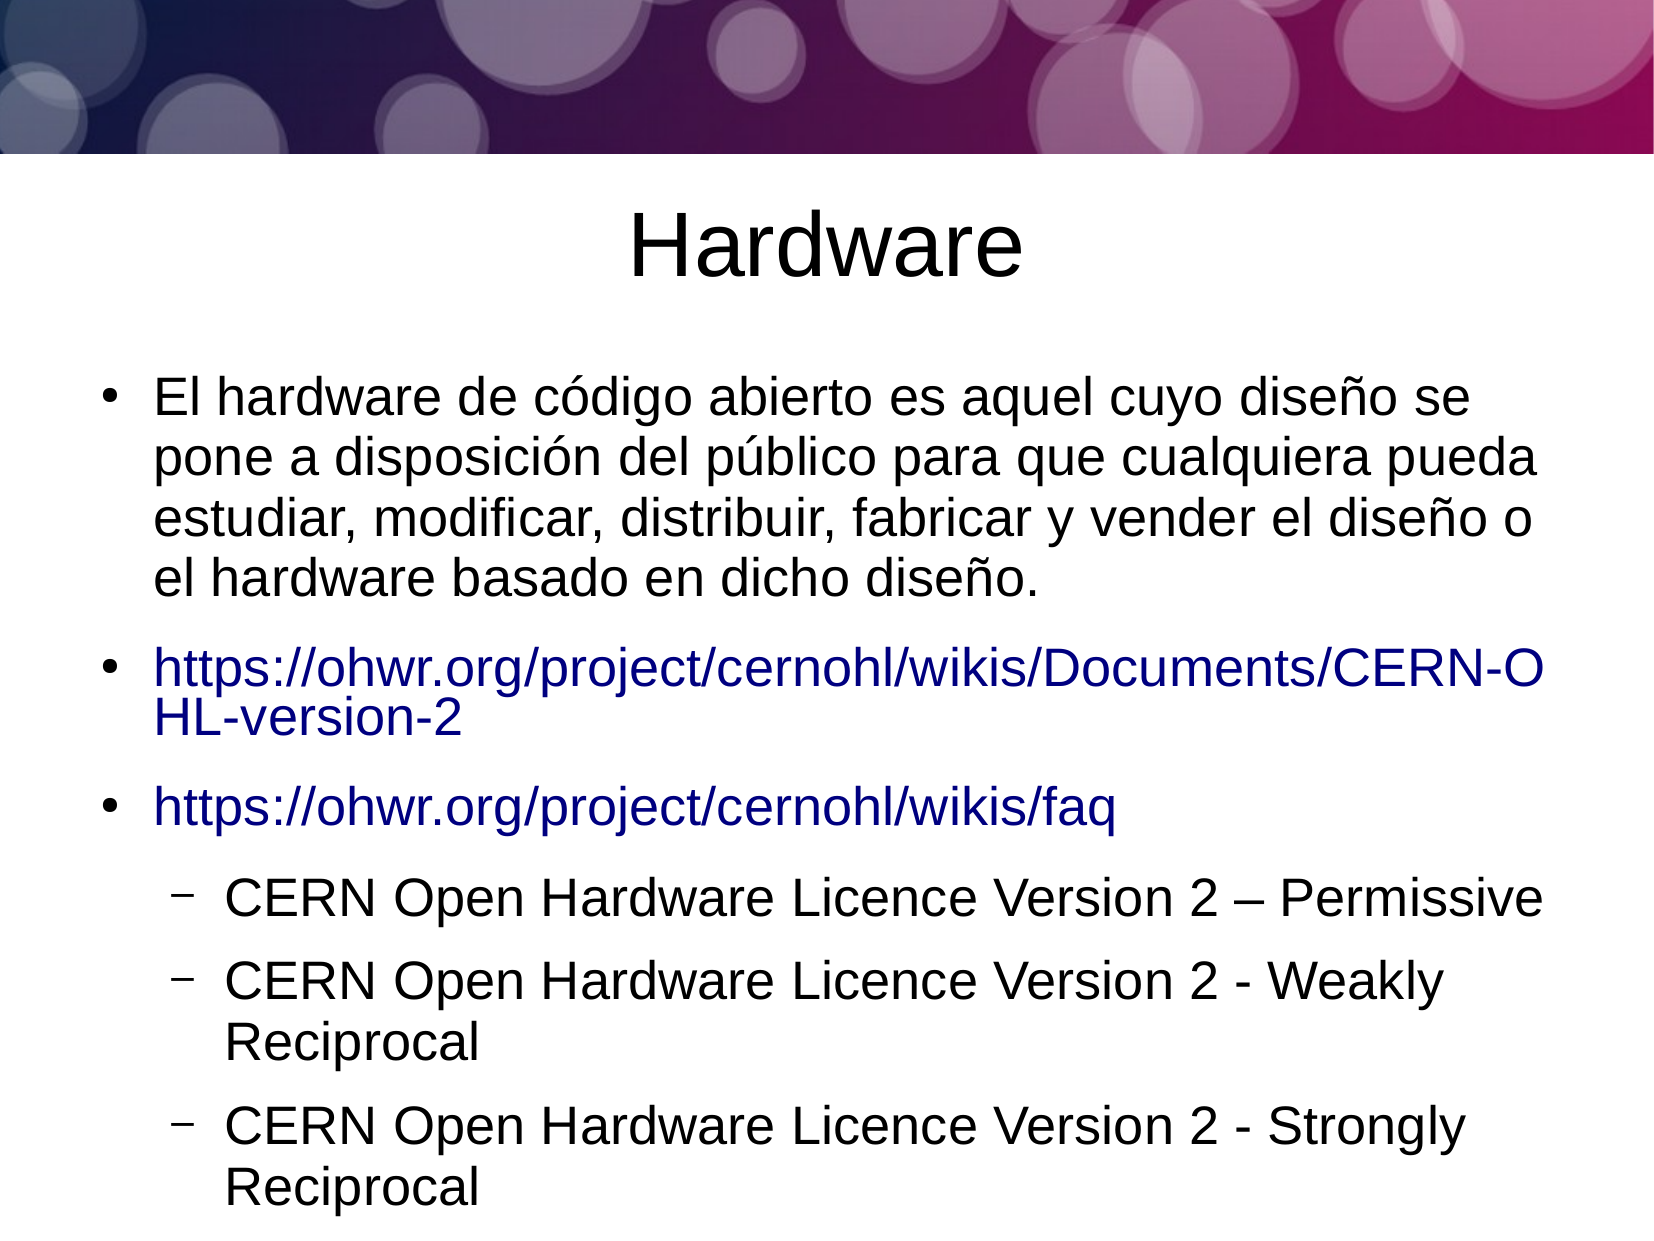

# Hardware
El hardware de código abierto es aquel cuyo diseño se pone a disposición del público para que cualquiera pueda estudiar, modificar, distribuir, fabricar y vender el diseño o el hardware basado en dicho diseño.
https://ohwr.org/project/cernohl/wikis/Documents/CERN-OHL-version-2
https://ohwr.org/project/cernohl/wikis/faq
CERN Open Hardware Licence Version 2 – Permissive
CERN Open Hardware Licence Version 2 - Weakly Reciprocal
CERN Open Hardware Licence Version 2 - Strongly Reciprocal